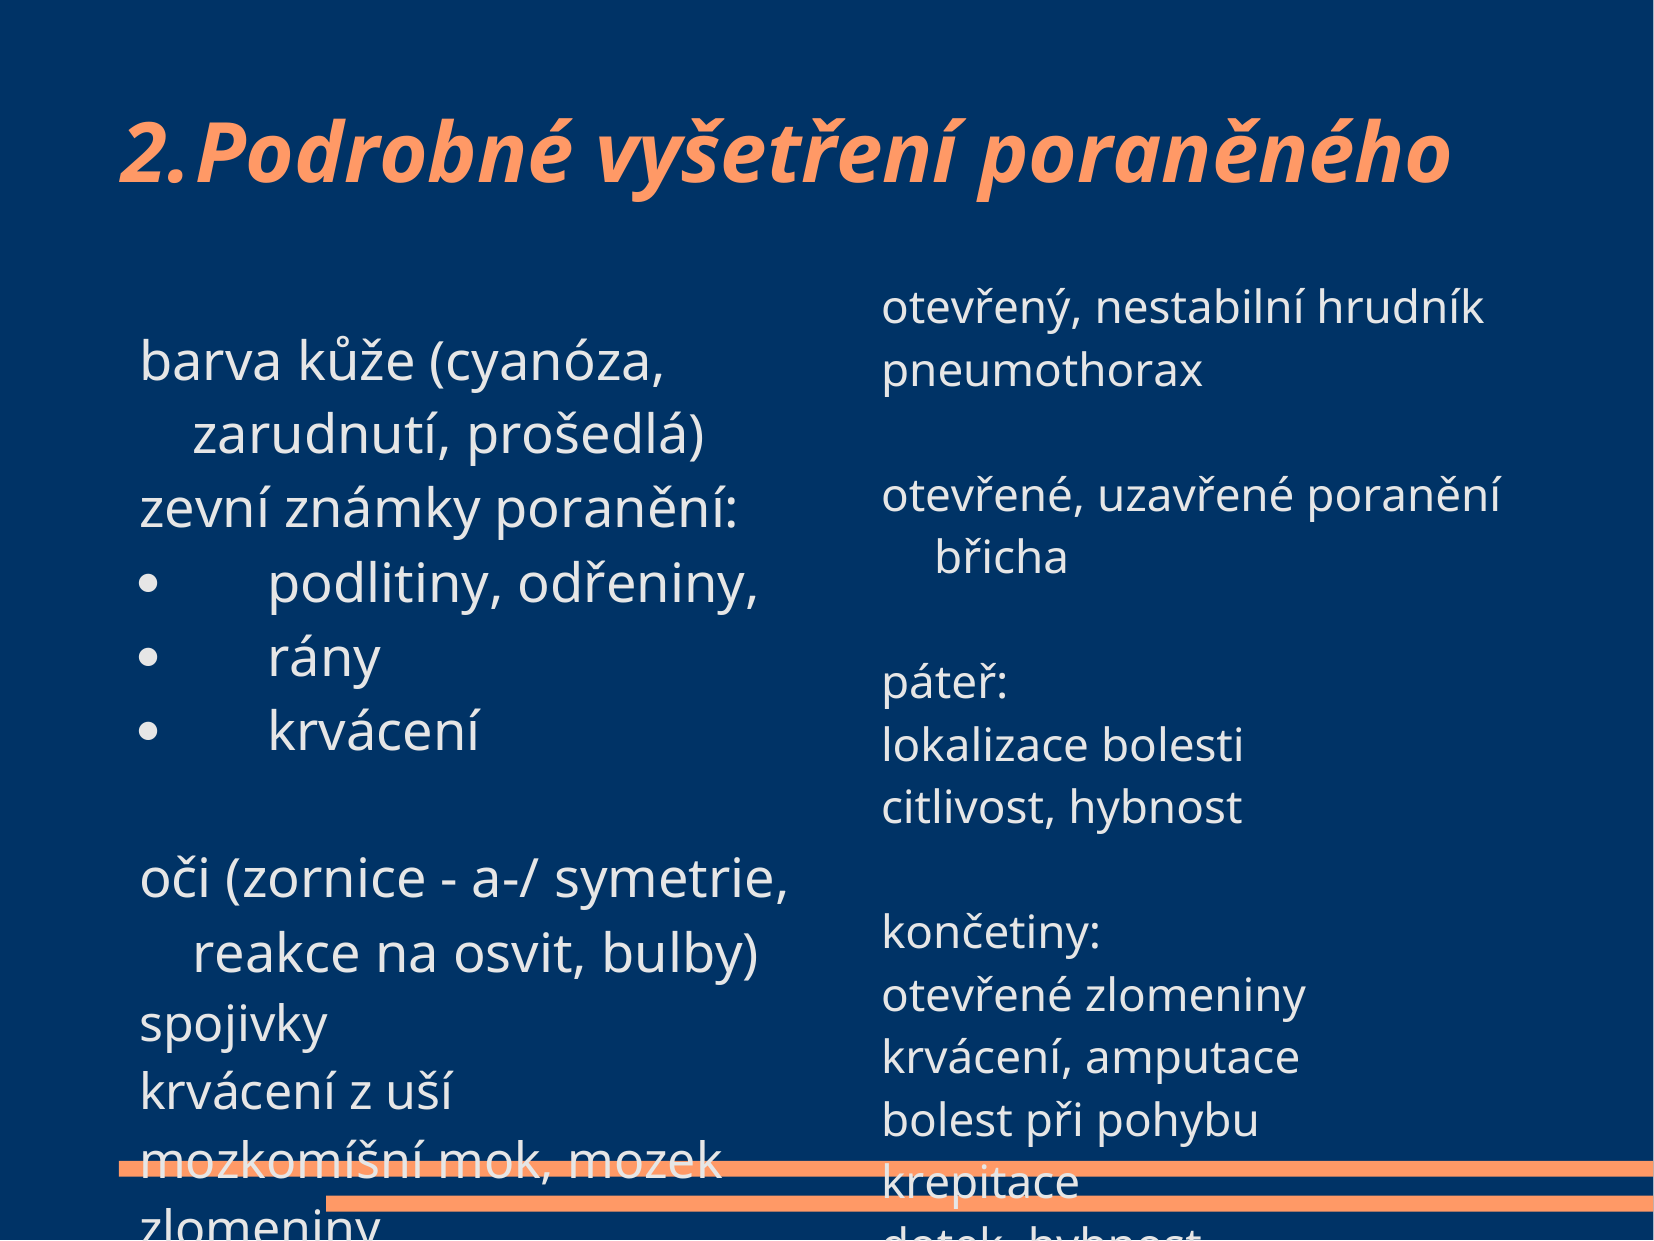

# 2.	Podrobné vyšetření poraněného
otevřený, nestabilní hrudník
pneumothorax
otevřené, uzavřené poranění břicha
páteř:
lokalizace bolesti
citlivost, hybnost
končetiny:
otevřené zlomeniny
krvácení, amputace
bolest při pohybu
krepitace
dotek, hybnost
barva kůže (cyanóza, zarudnutí, prošedlá)
zevní známky poranění:
·	podlitiny, odřeniny,
·	rány
·	krvácení
oči (zornice - a-/ symetrie, reakce na osvit, bulby)
spojivky
krvácení z uší
mozkomíšní mok, mozek
zlomeniny